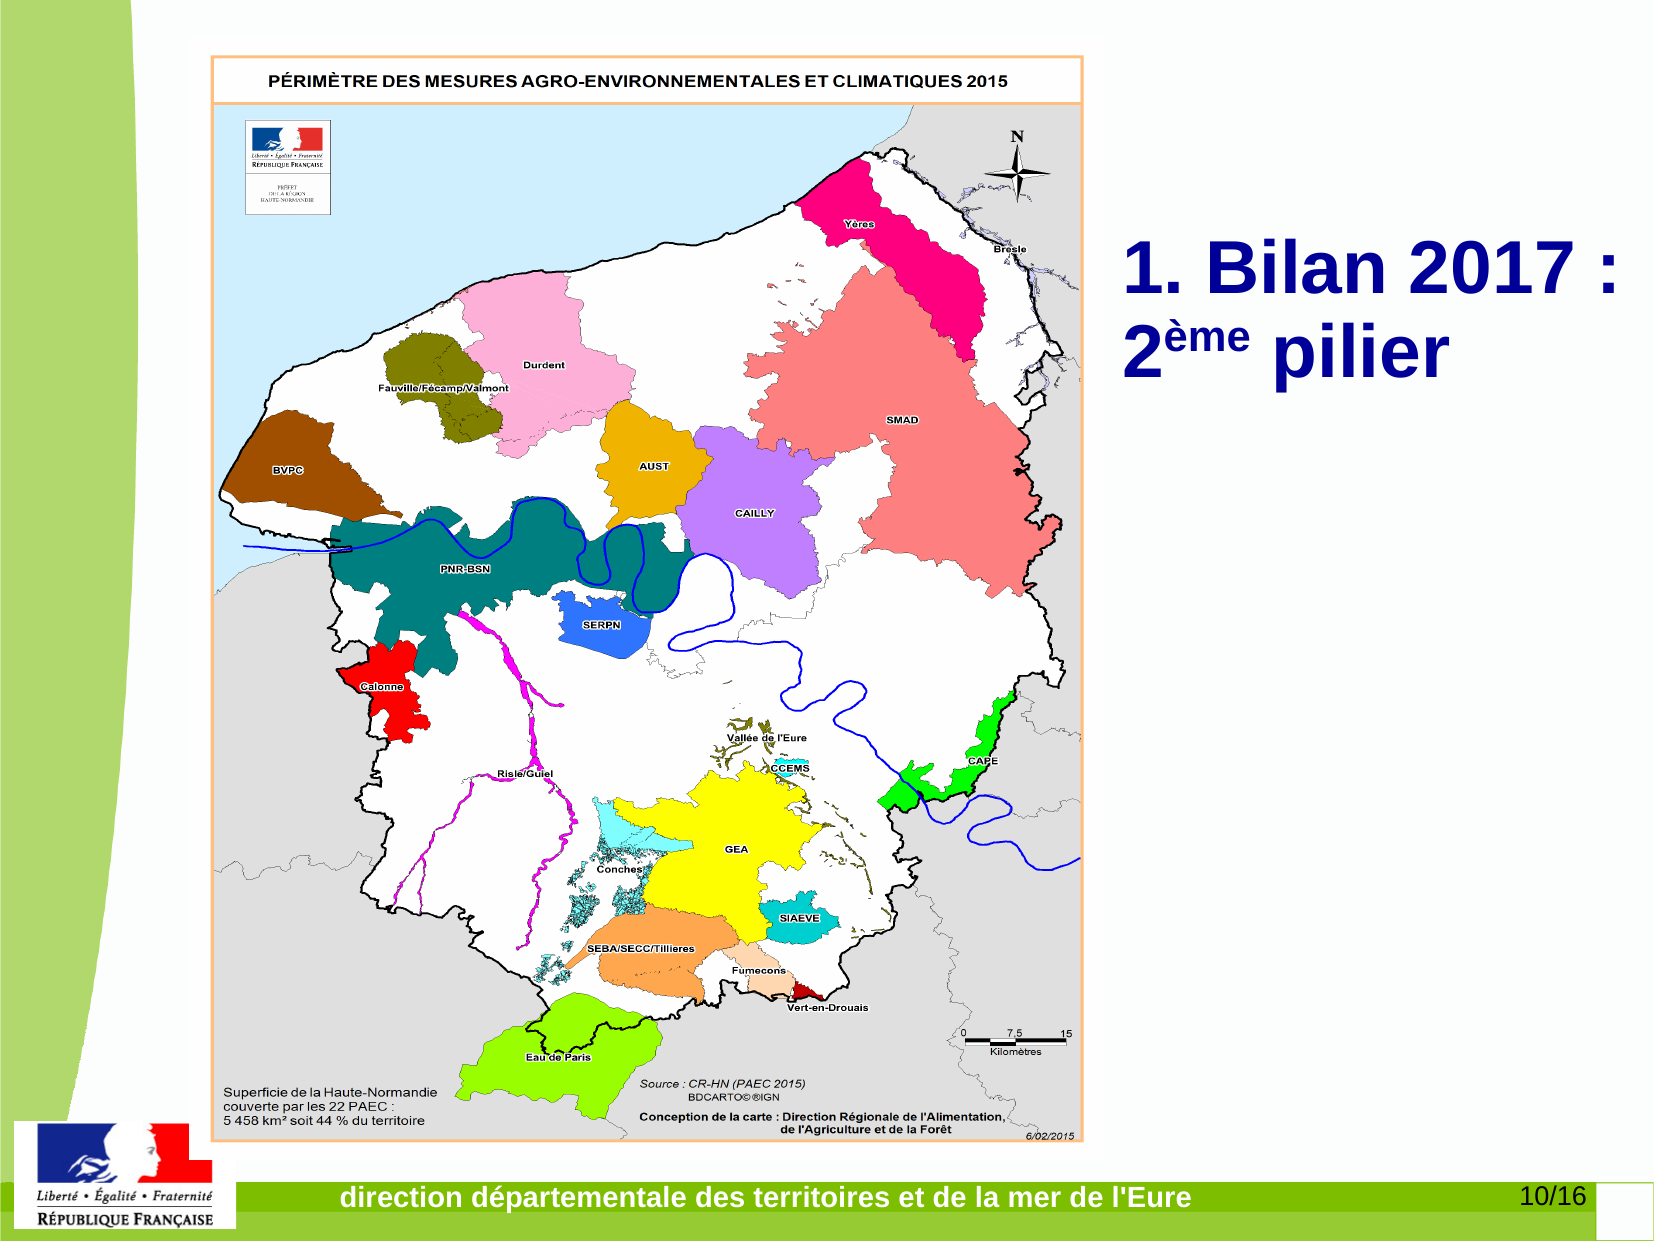

#
1. Bilan 2017 :
2ème pilier